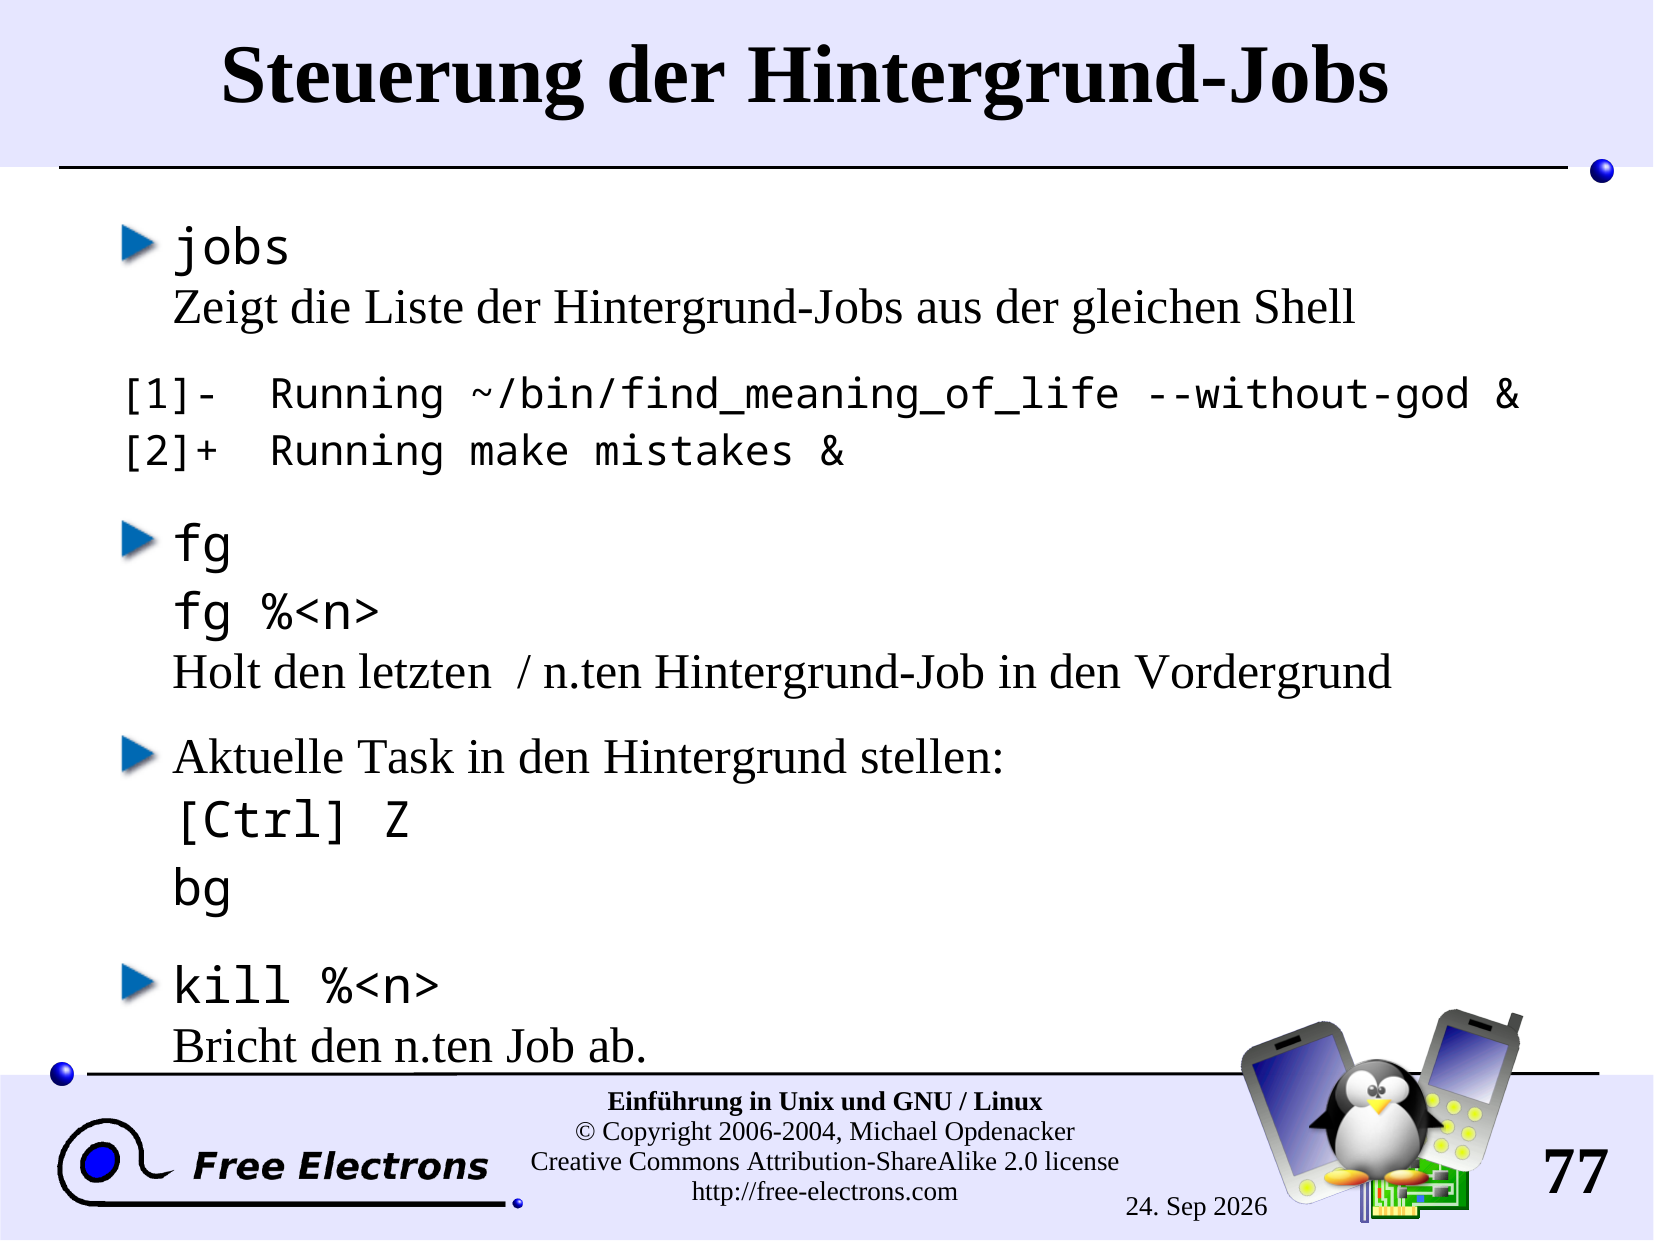

# Steuerung der Hintergrund-Jobs
jobs
Zeigt die Liste der Hintergrund-Jobs aus der gleichen Shell
[1]- Running ~/bin/find_meaning_of_life --without-god &
[2]+ Running make mistakes &
fg
fg %<n>
Holt den letzten / n.ten Hintergrund-Job in den Vordergrund
Aktuelle Task in den Hintergrund stellen:
[Ctrl] Z
bg
kill %<n>
Bricht den n.ten Job ab.